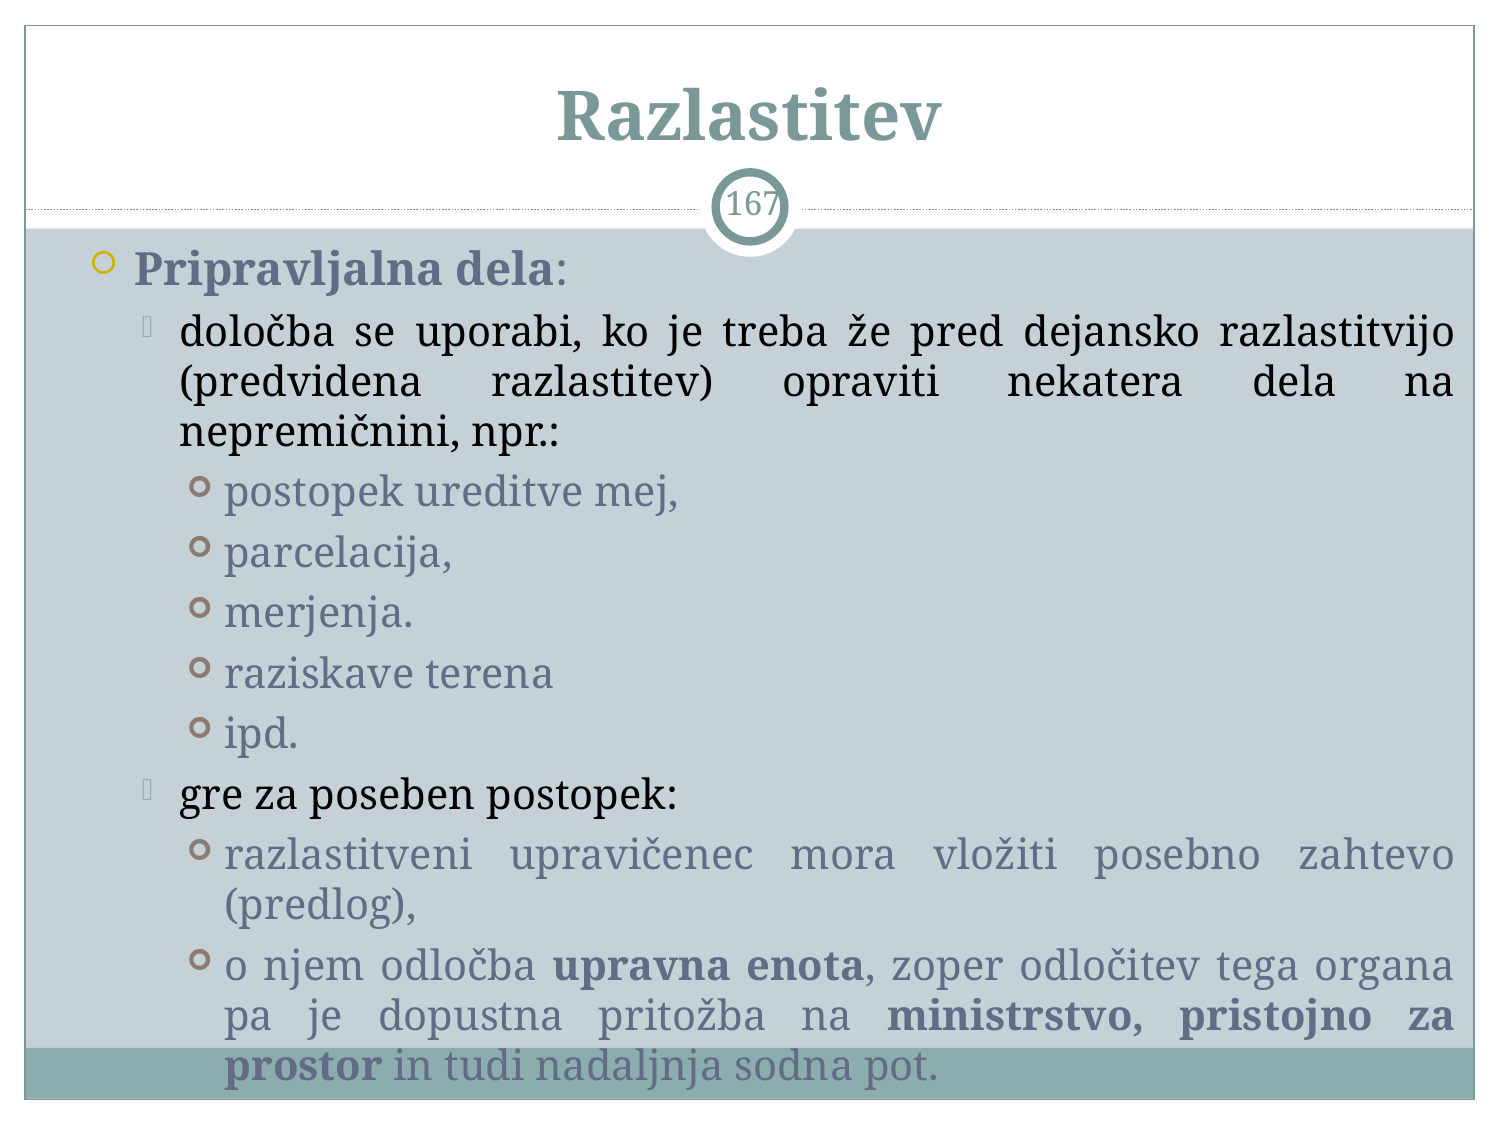

# Razlastitev
Pripravljalna dela:
določba se uporabi, ko je treba že pred dejansko razlastitvijo (predvidena razlastitev) opraviti nekatera dela na nepremičnini, npr.:
postopek ureditve mej,
parcelacija,
merjenja.
raziskave terena
ipd.
gre za poseben postopek:
razlastitveni upravičenec mora vložiti posebno zahtevo (predlog),
o njem odločba upravna enota, zoper odločitev tega organa pa je dopustna pritožba na ministrstvo, pristojno za prostor in tudi nadaljnja sodna pot.